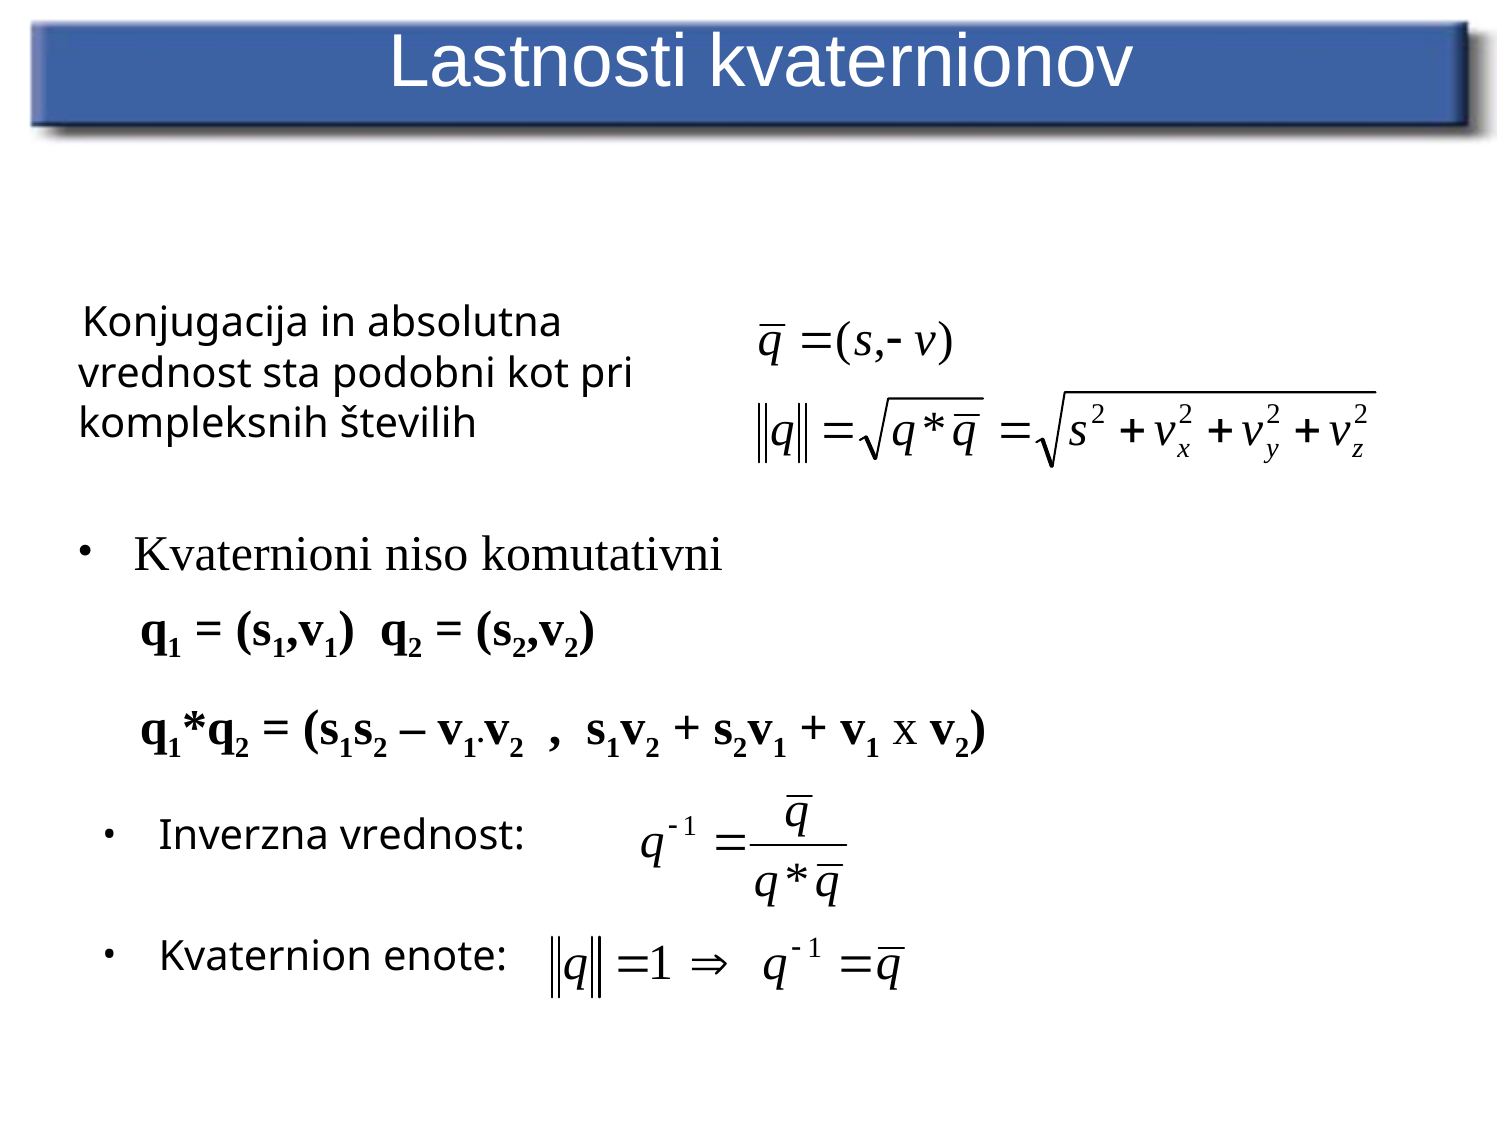

Lastnosti kvaternionov
# Konjugacija in absolutna vrednost sta podobni kot pri kompleksnih številih
Kvaternioni niso komutativni
q1 = (s1,v1) q2 = (s2,v2)
q1*q2 = (s1s2 – v1.v2 , s1v2 + s2v1 + v1 x v2)
Inverzna vrednost:
Kvaternion enote: